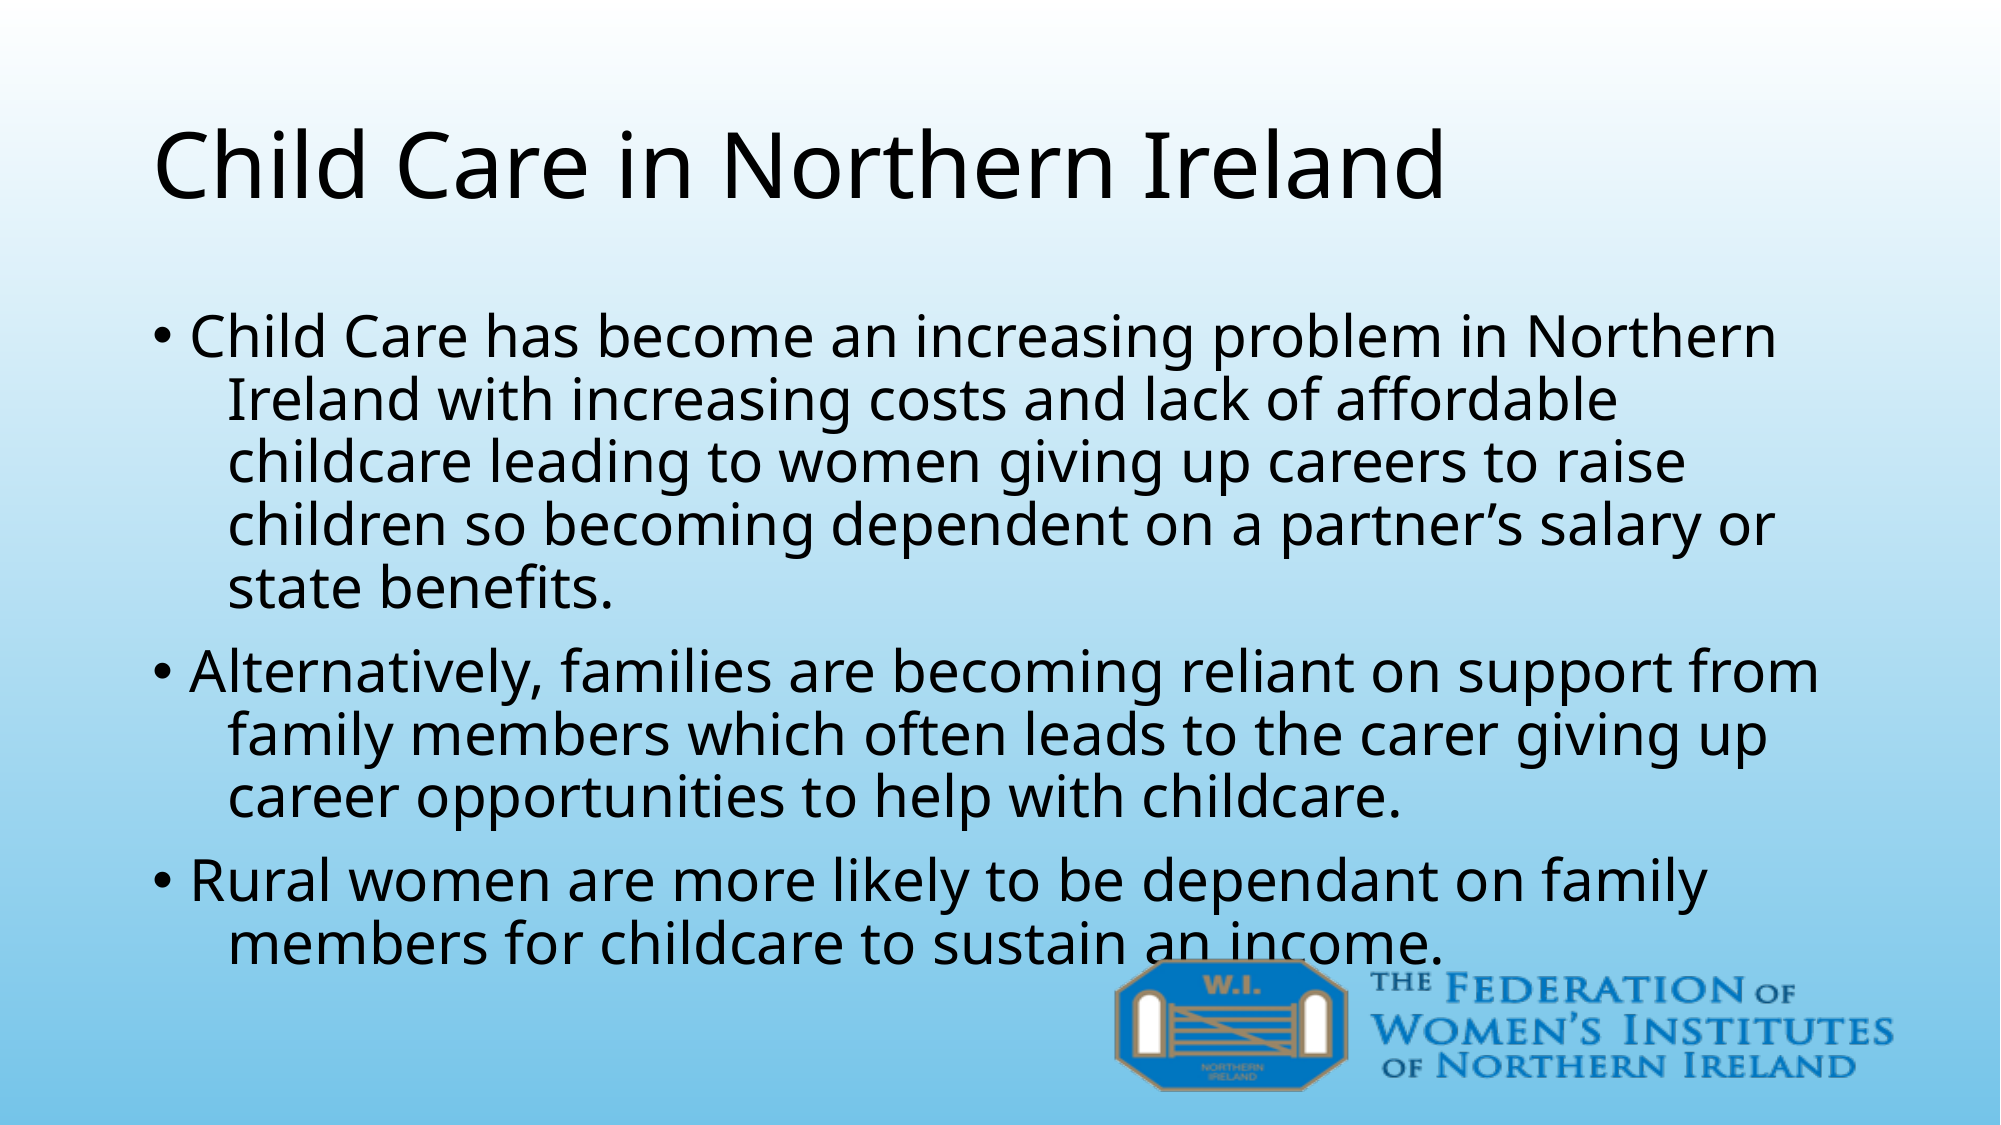

# Child Care in Northern Ireland
Child Care has become an increasing problem in Northern Ireland with increasing costs and lack of affordable childcare leading to women giving up careers to raise children so becoming dependent on a partner’s salary or state benefits.
Alternatively, families are becoming reliant on support from family members which often leads to the carer giving up career opportunities to help with childcare.
Rural women are more likely to be dependant on family members for childcare to sustain an income.